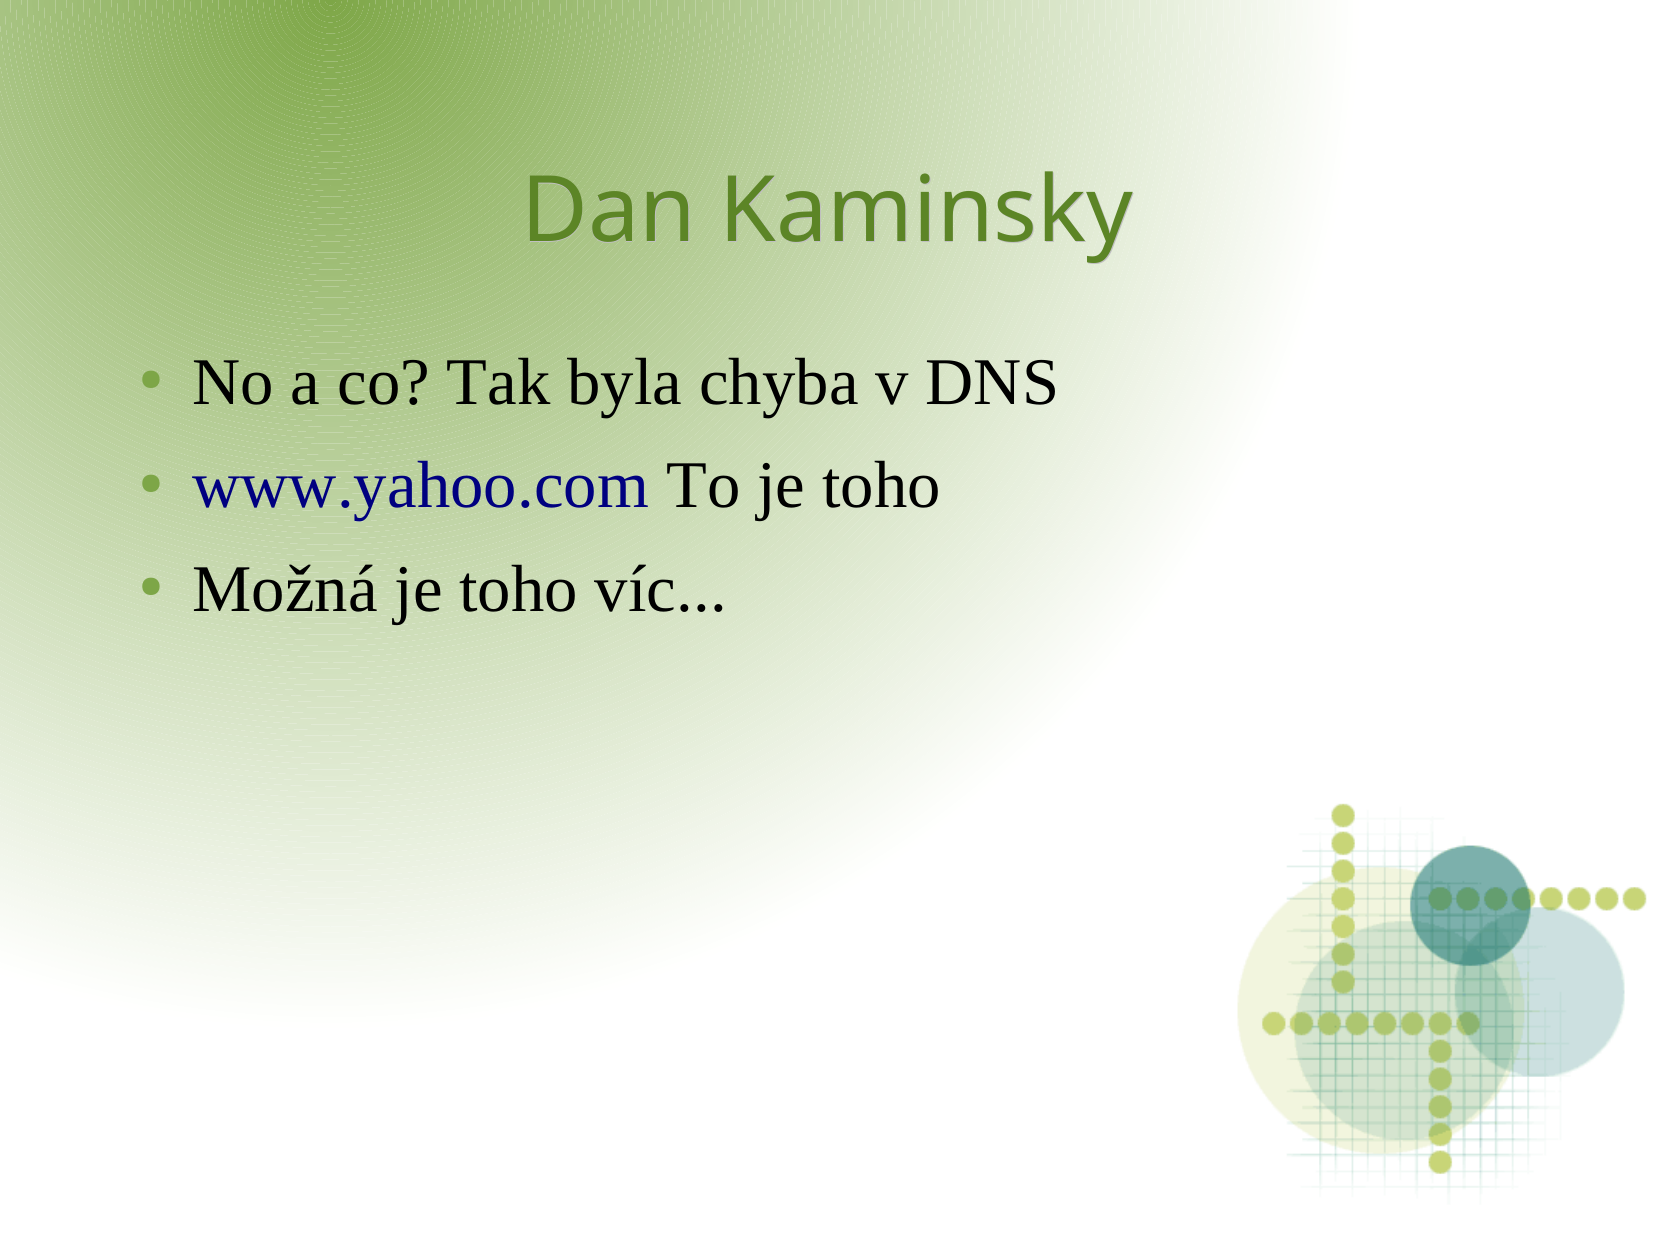

# Dan Kaminsky
No a co? Tak byla chyba v DNS
www.yahoo.com To je toho
Možná je toho víc...